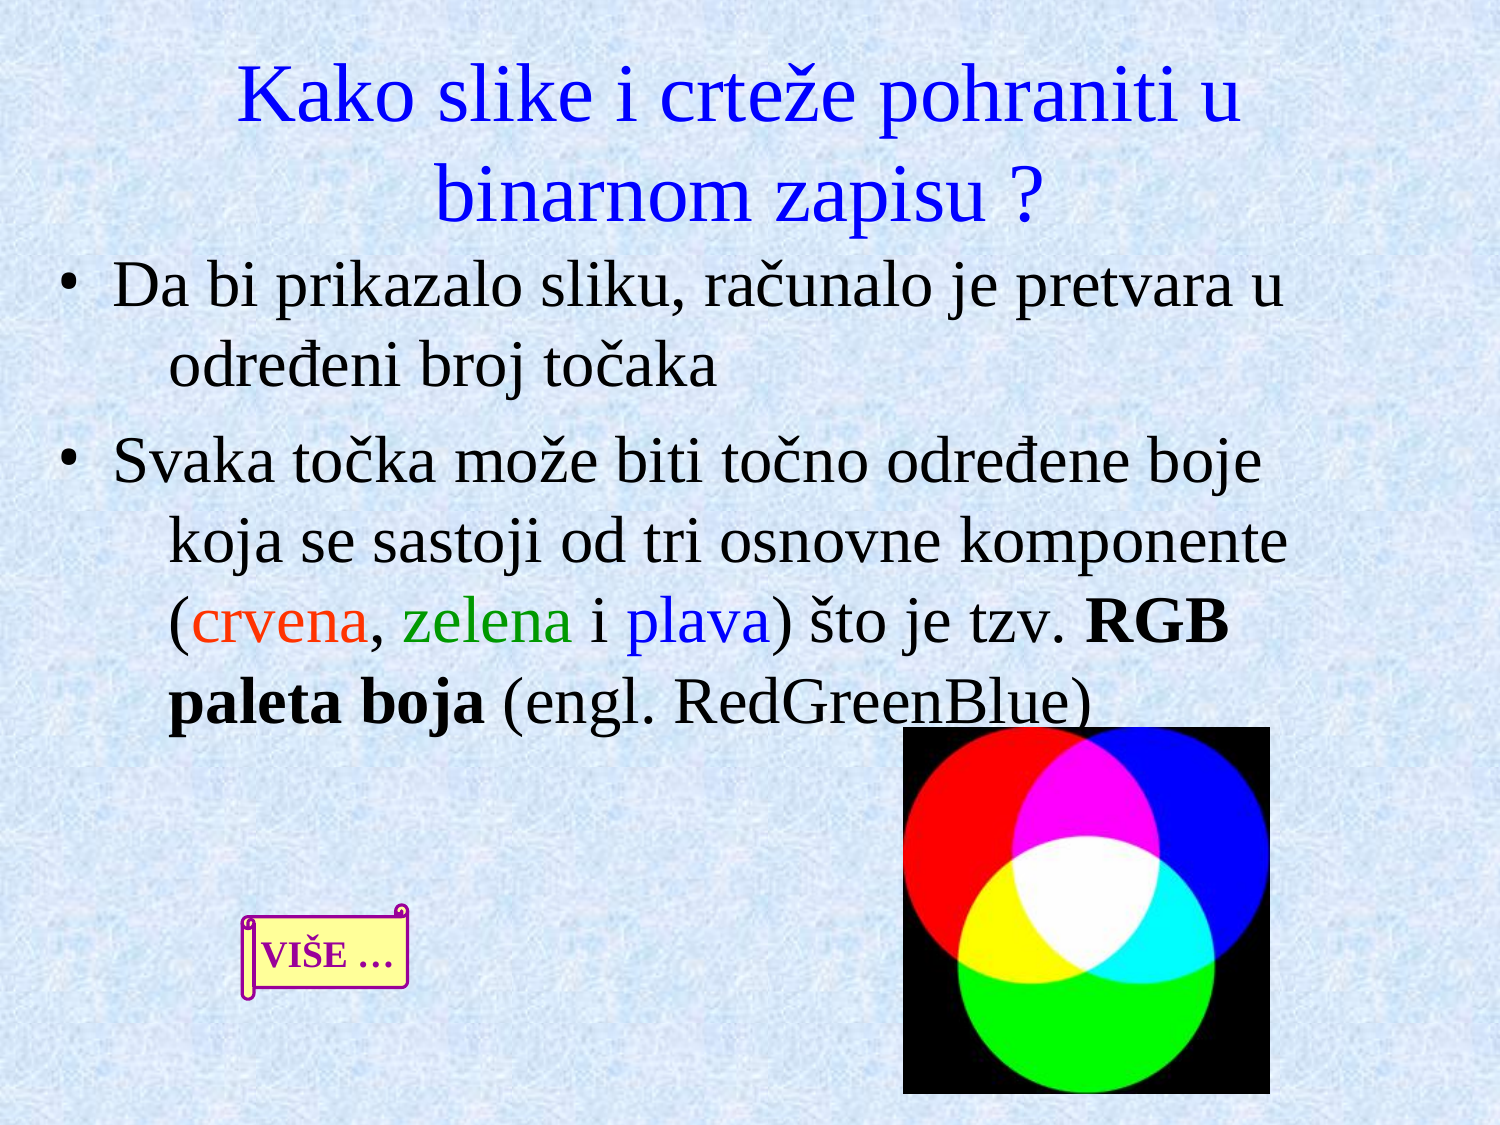

# Kako slike i crteže pohraniti u binarnom zapisu ?
Da bi prikazalo sliku, računalo je pretvara u određeni broj točaka
Svaka točka može biti točno određene boje koja se sastoji od tri osnovne komponente (crvena, zelena i plava) što je tzv. RGB paleta boja (engl. RedGreenBlue)
VIŠE …